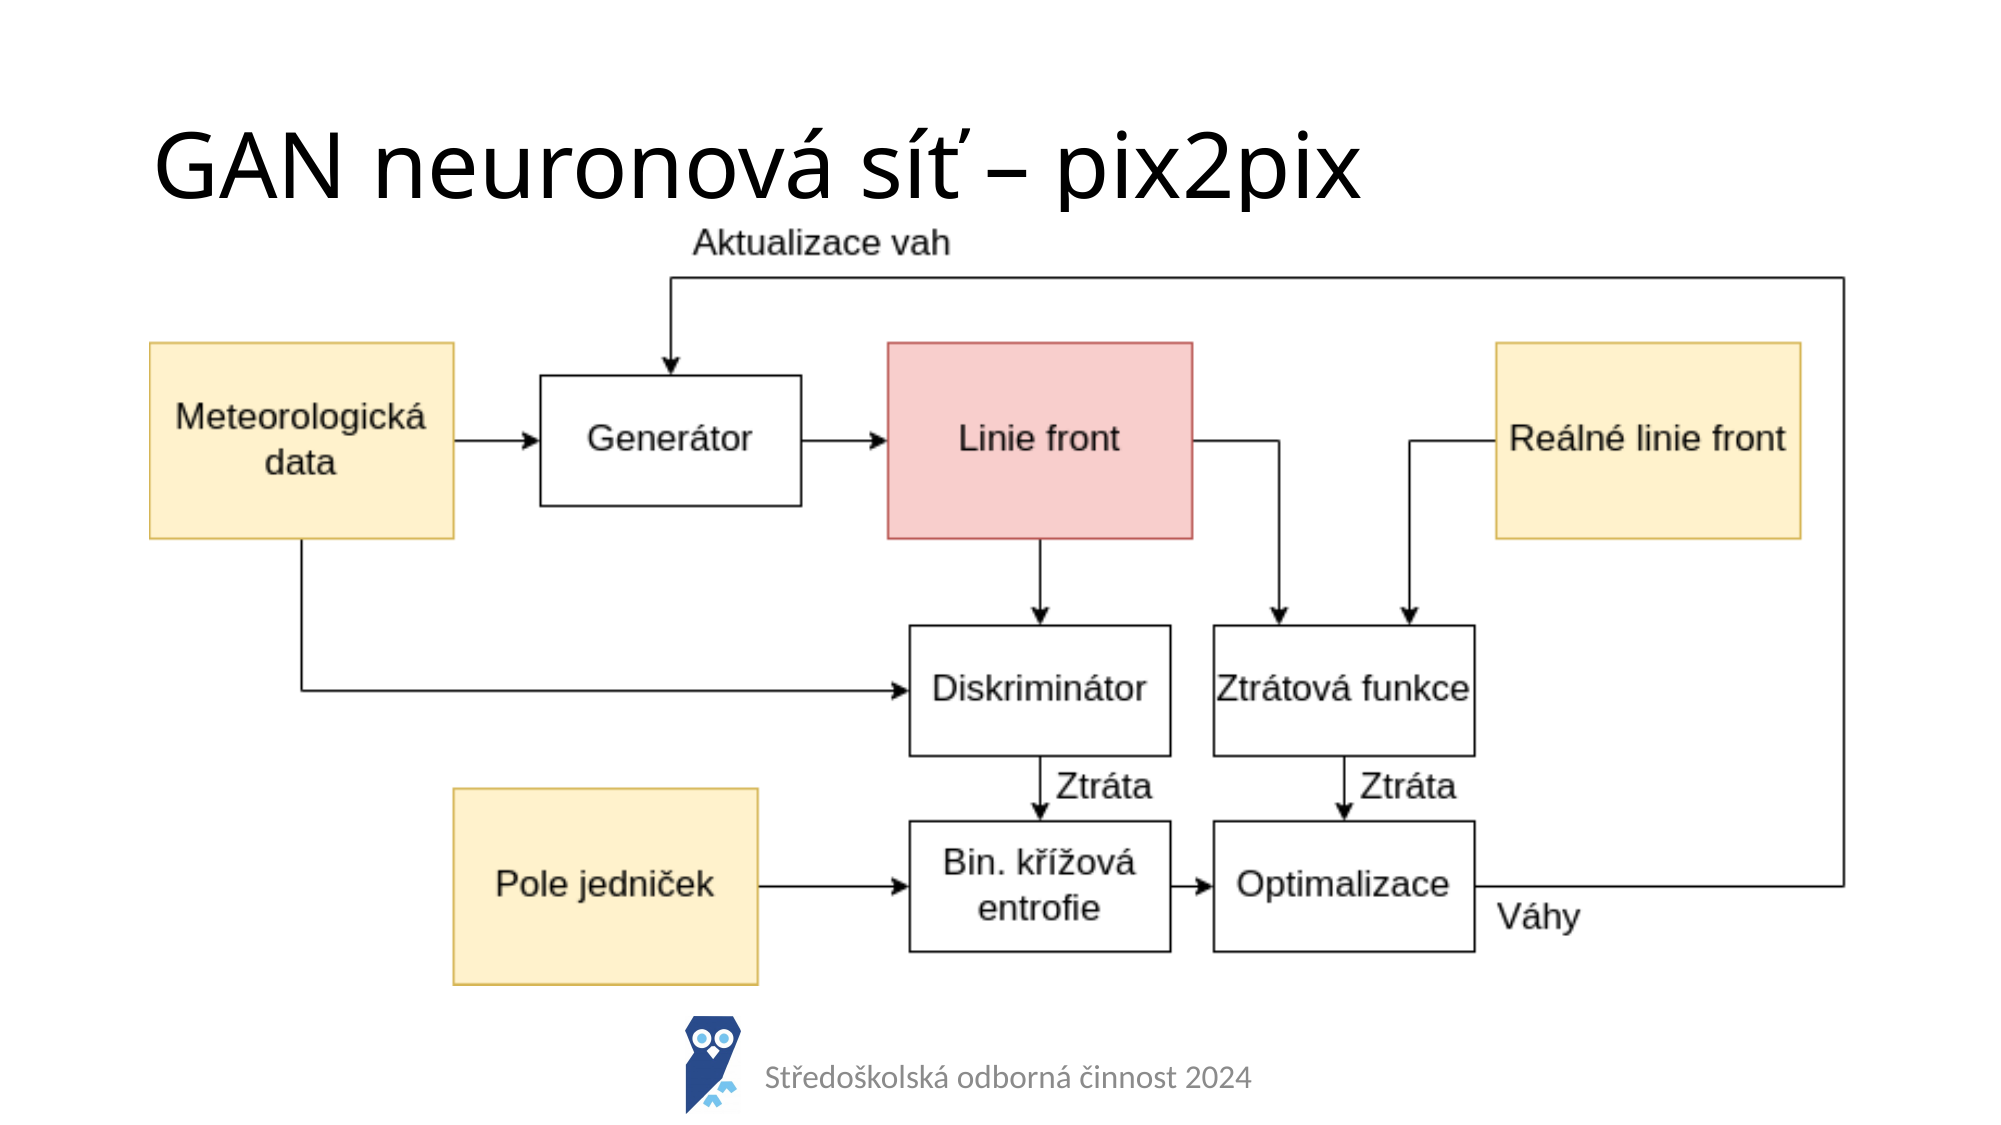

# GAN neuronová síť –⁠⁠⁠⁠⁠⁠ pix2pix
Středoškolská odborná činnost 2024